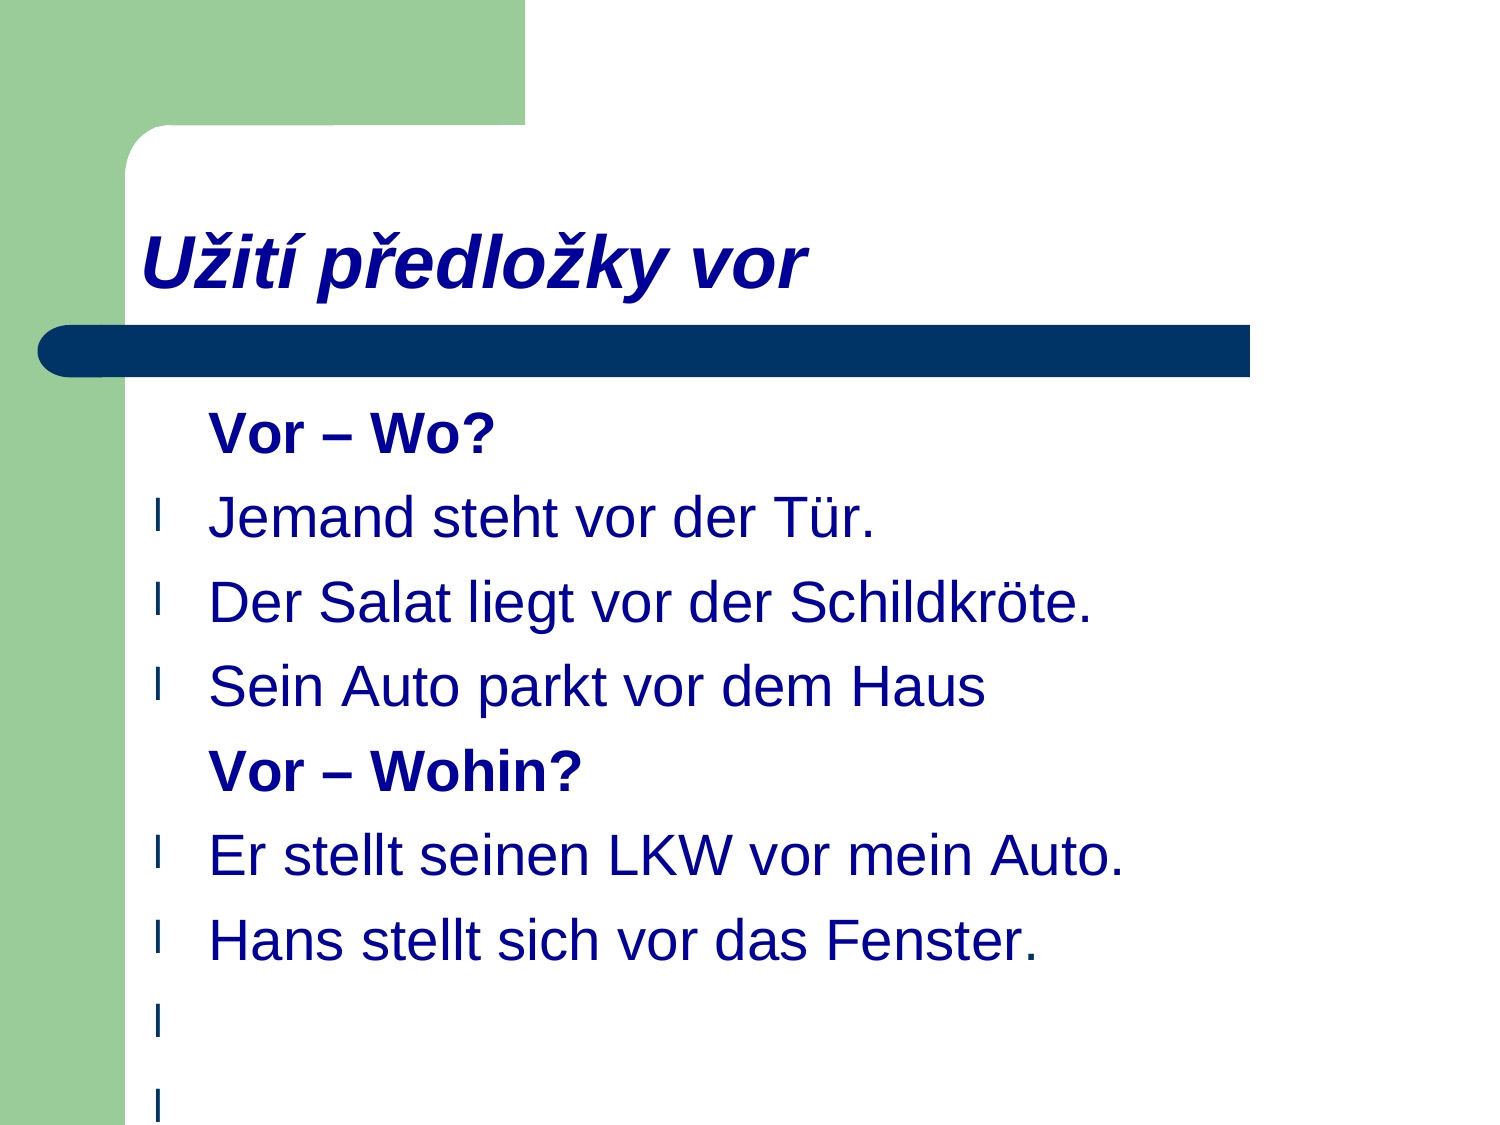

# Užití předložky vor
Vor – Wo?
Jemand steht vor der Tür.
Der Salat liegt vor der Schildkröte.
Sein Auto parkt vor dem Haus
Vor – Wohin?
Er stellt seinen LKW vor mein Auto.
Hans stellt sich vor das Fenster.